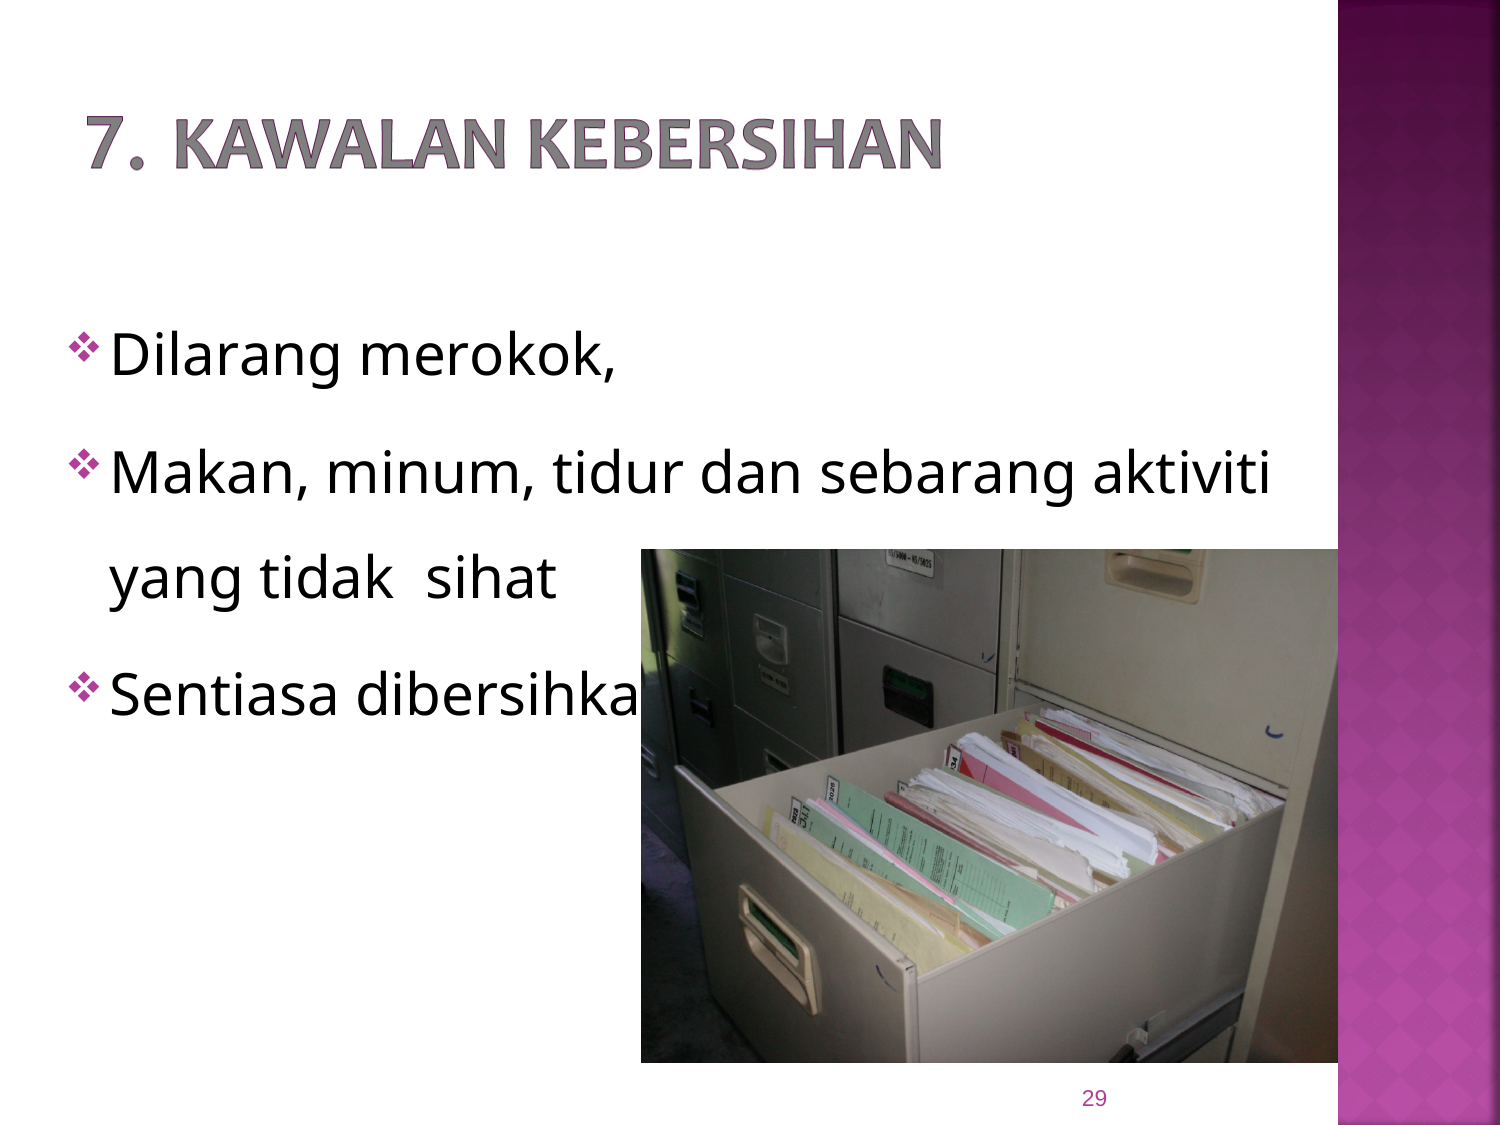

# Dilarang merokok,
Makan, minum, tidur dan sebarang aktiviti yang tidak sihat
Sentiasa dibersihkan